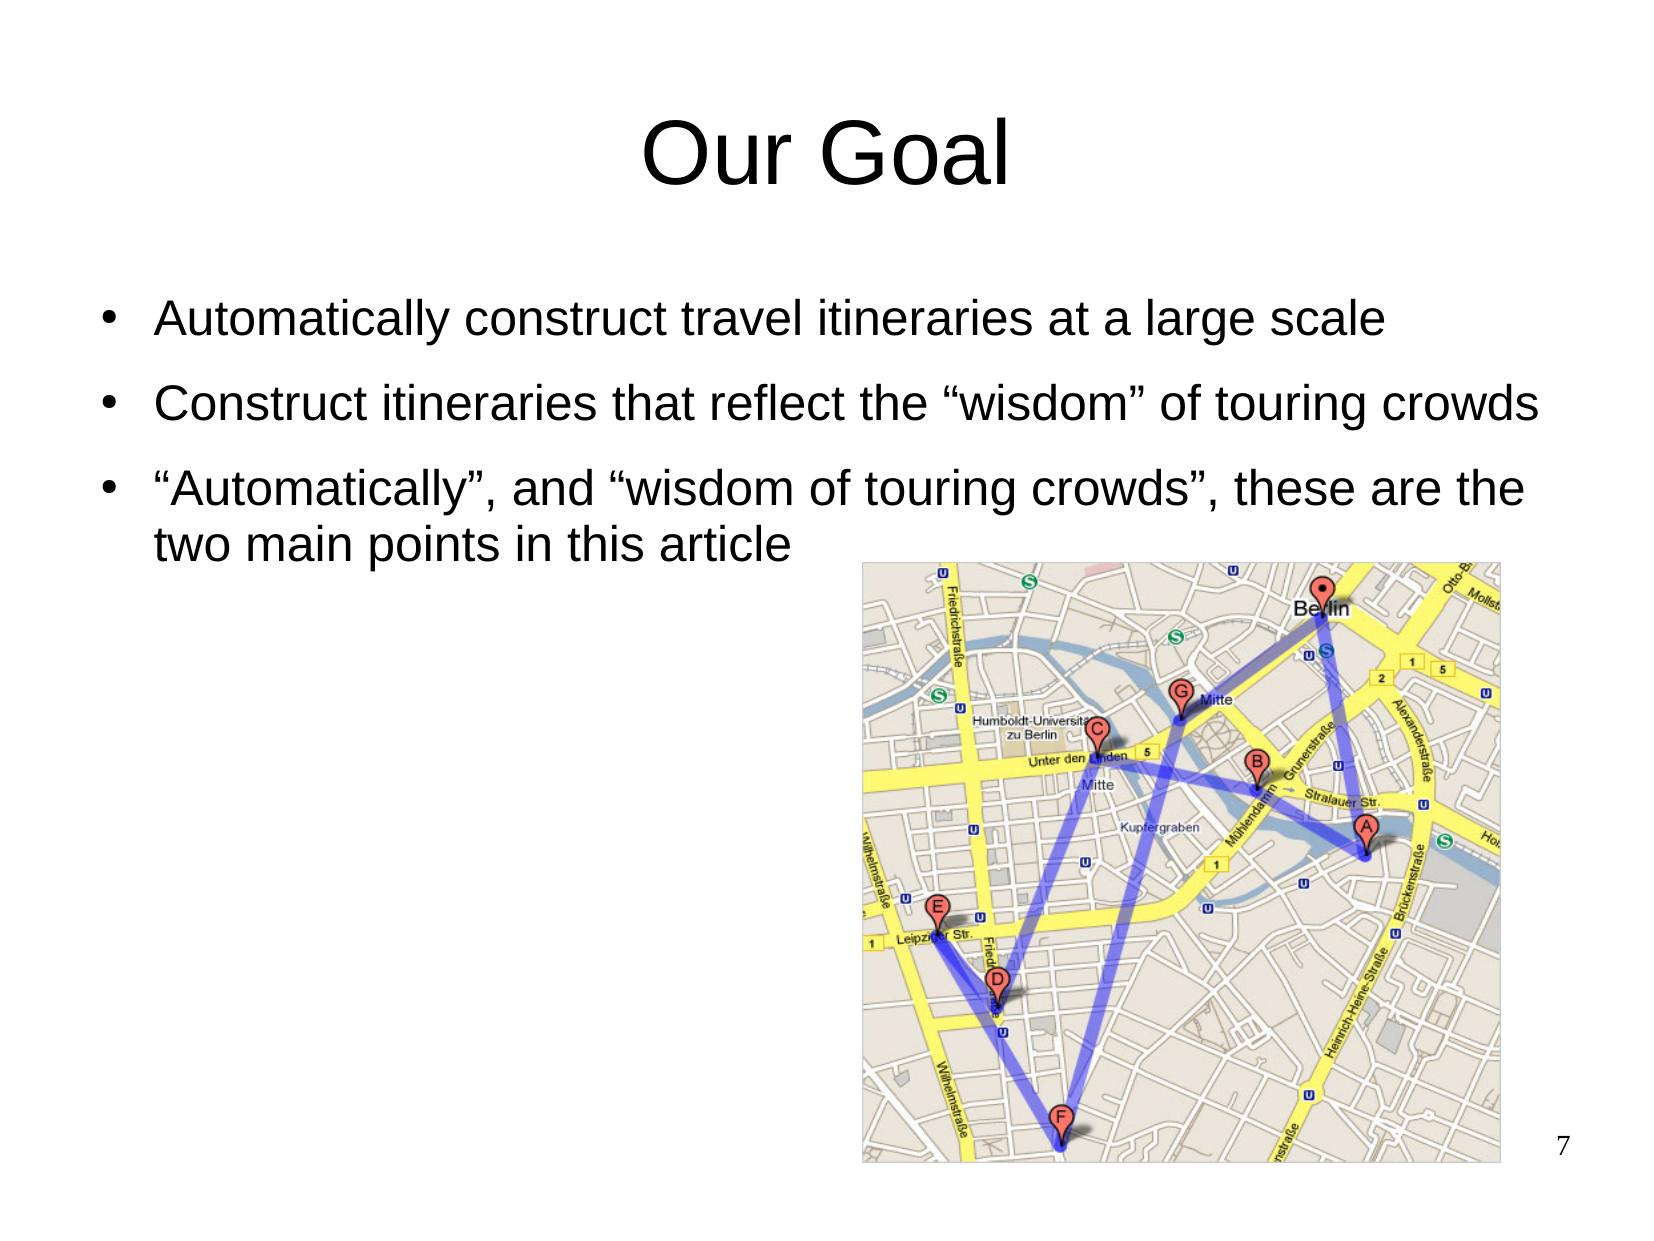

# Our Goal
Automatically construct travel itineraries at a large scale
Construct itineraries that reﬂect the “wisdom” of touring crowds
“Automatically”, and “wisdom of touring crowds”, these are the two main points in this article
7